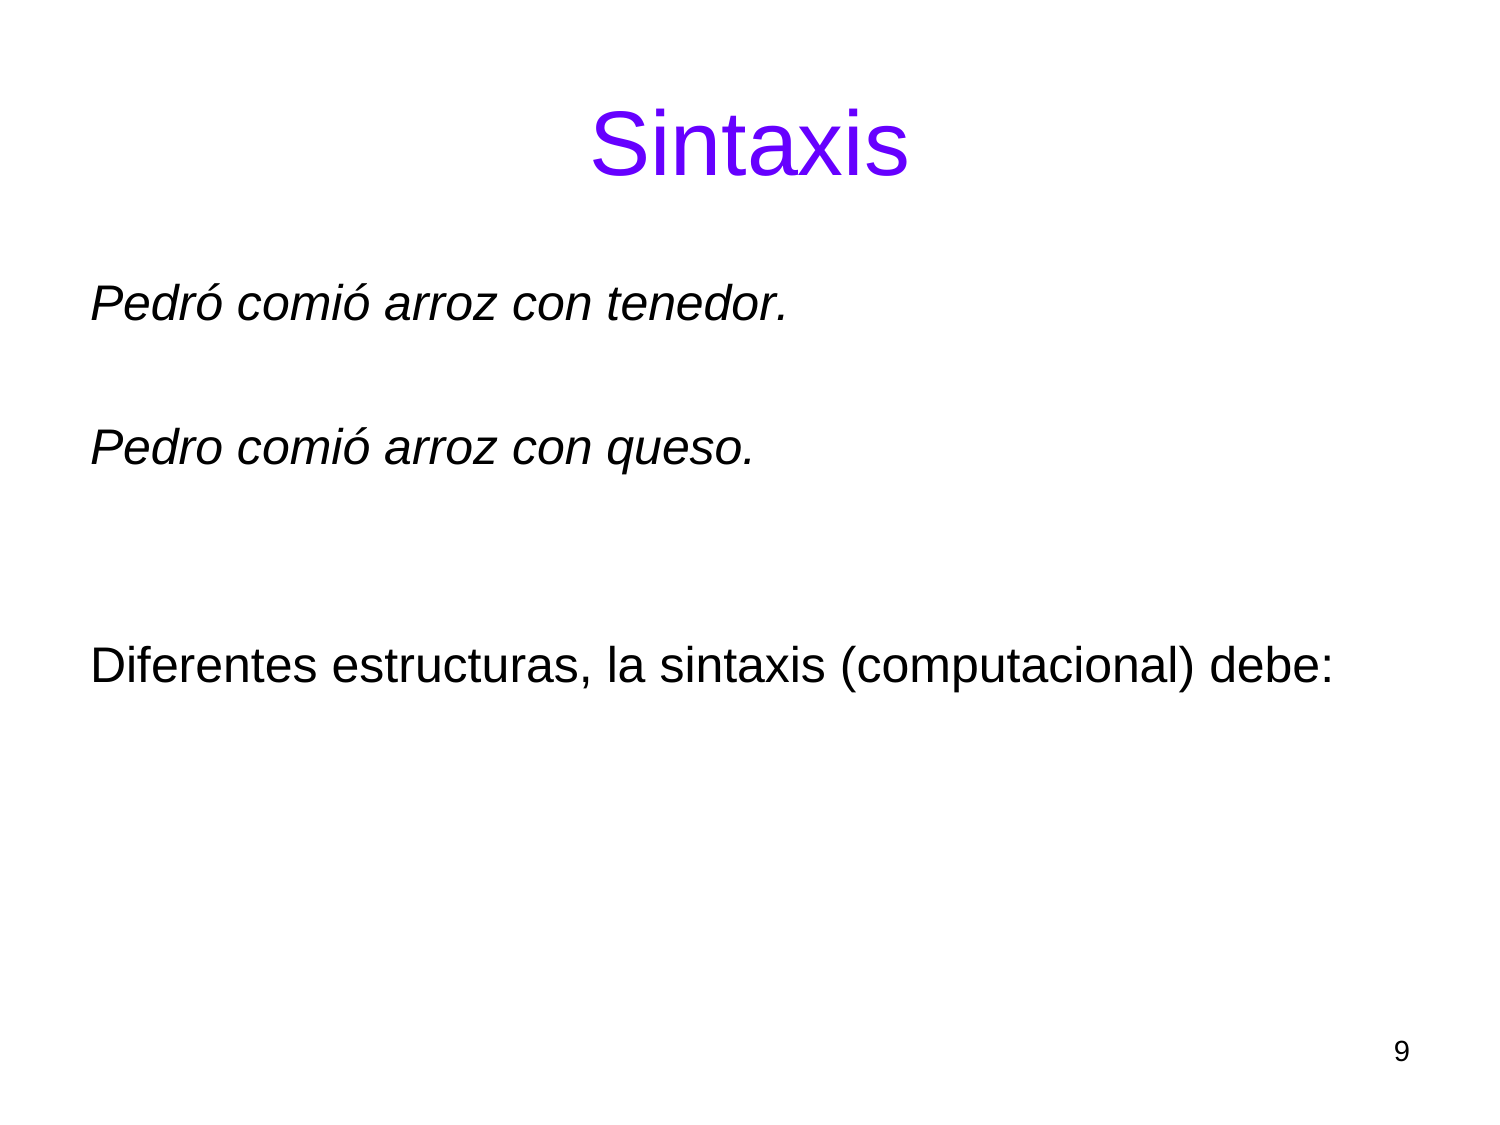

# Sintaxis
Pedró comió arroz con tenedor.
Pedro comió arroz con queso.
Diferentes estructuras, la sintaxis (computacional) debe: